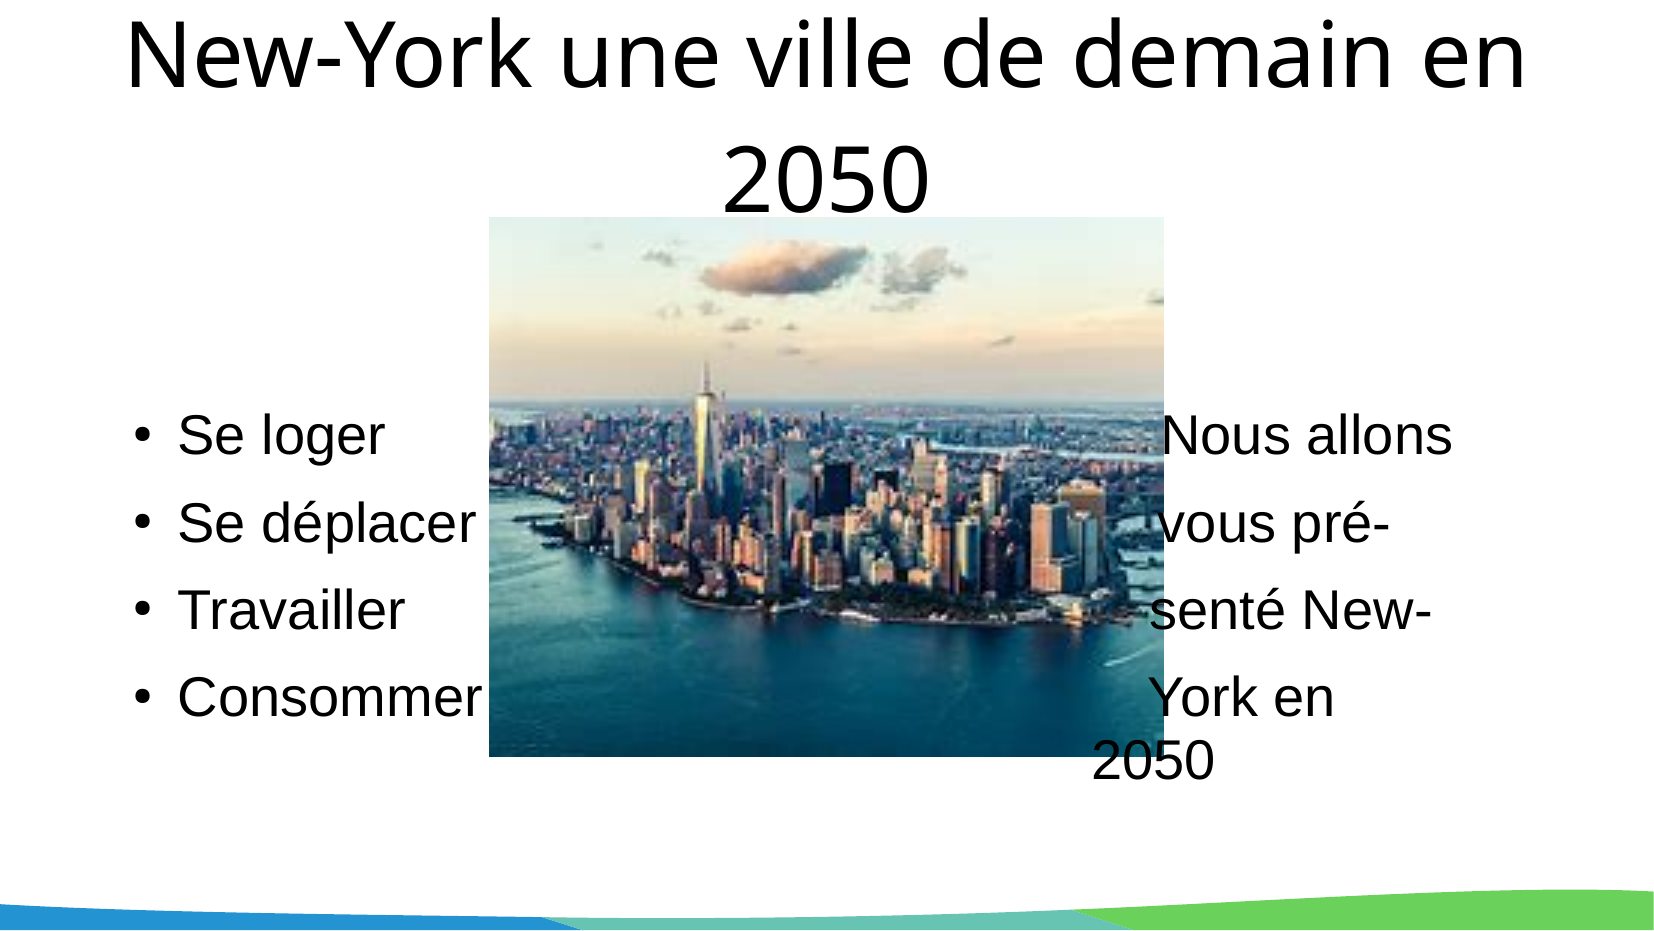

# New-York une ville de demain en 2050
Se loger Nous allons
Se déplacer vous pré-
Travailler senté New-
Consommer York en 2050